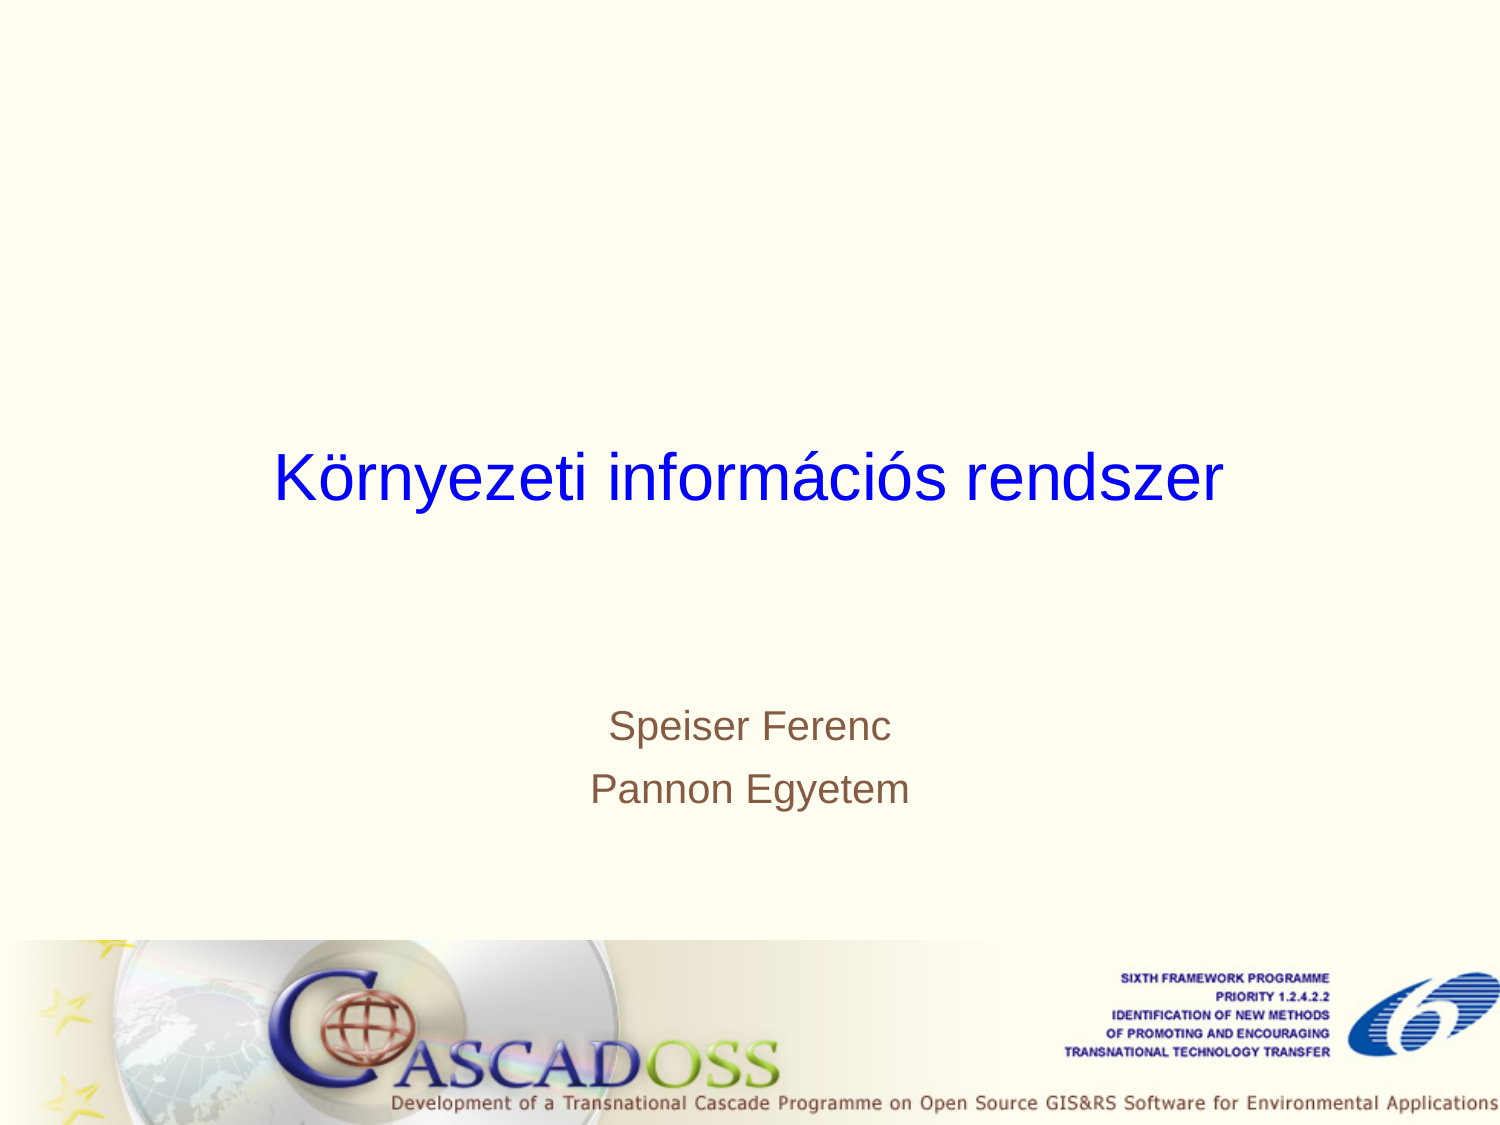

# Környezeti információs rendszer
Speiser Ferenc
Pannon Egyetem